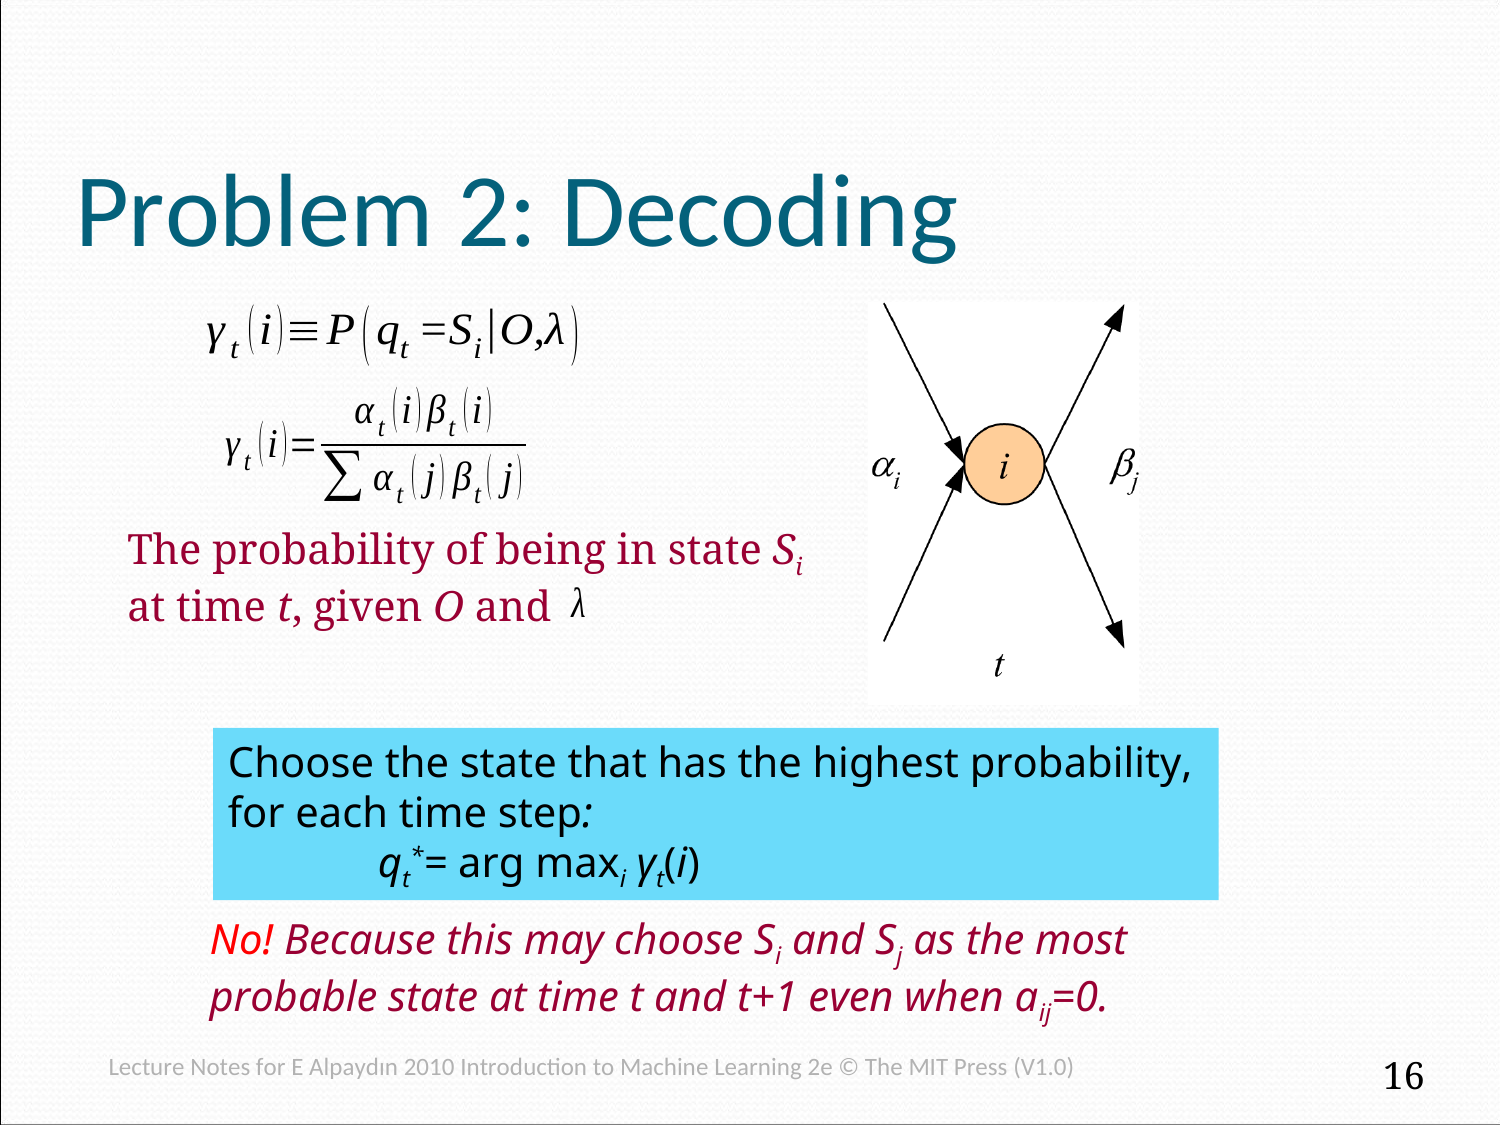

Problem 2: Decoding
The probability of being in state Si
at time t, given O and
Choose the state that has the highest probability,
for each time step:
	qt*= arg maxi γt(i)
No! Because this may choose Si and Sj as the most probable state at time t and t+1 even when aij=0.
Lecture Notes for E Alpaydın 2010 Introduction to Machine Learning 2e © The MIT Press (V1.0)